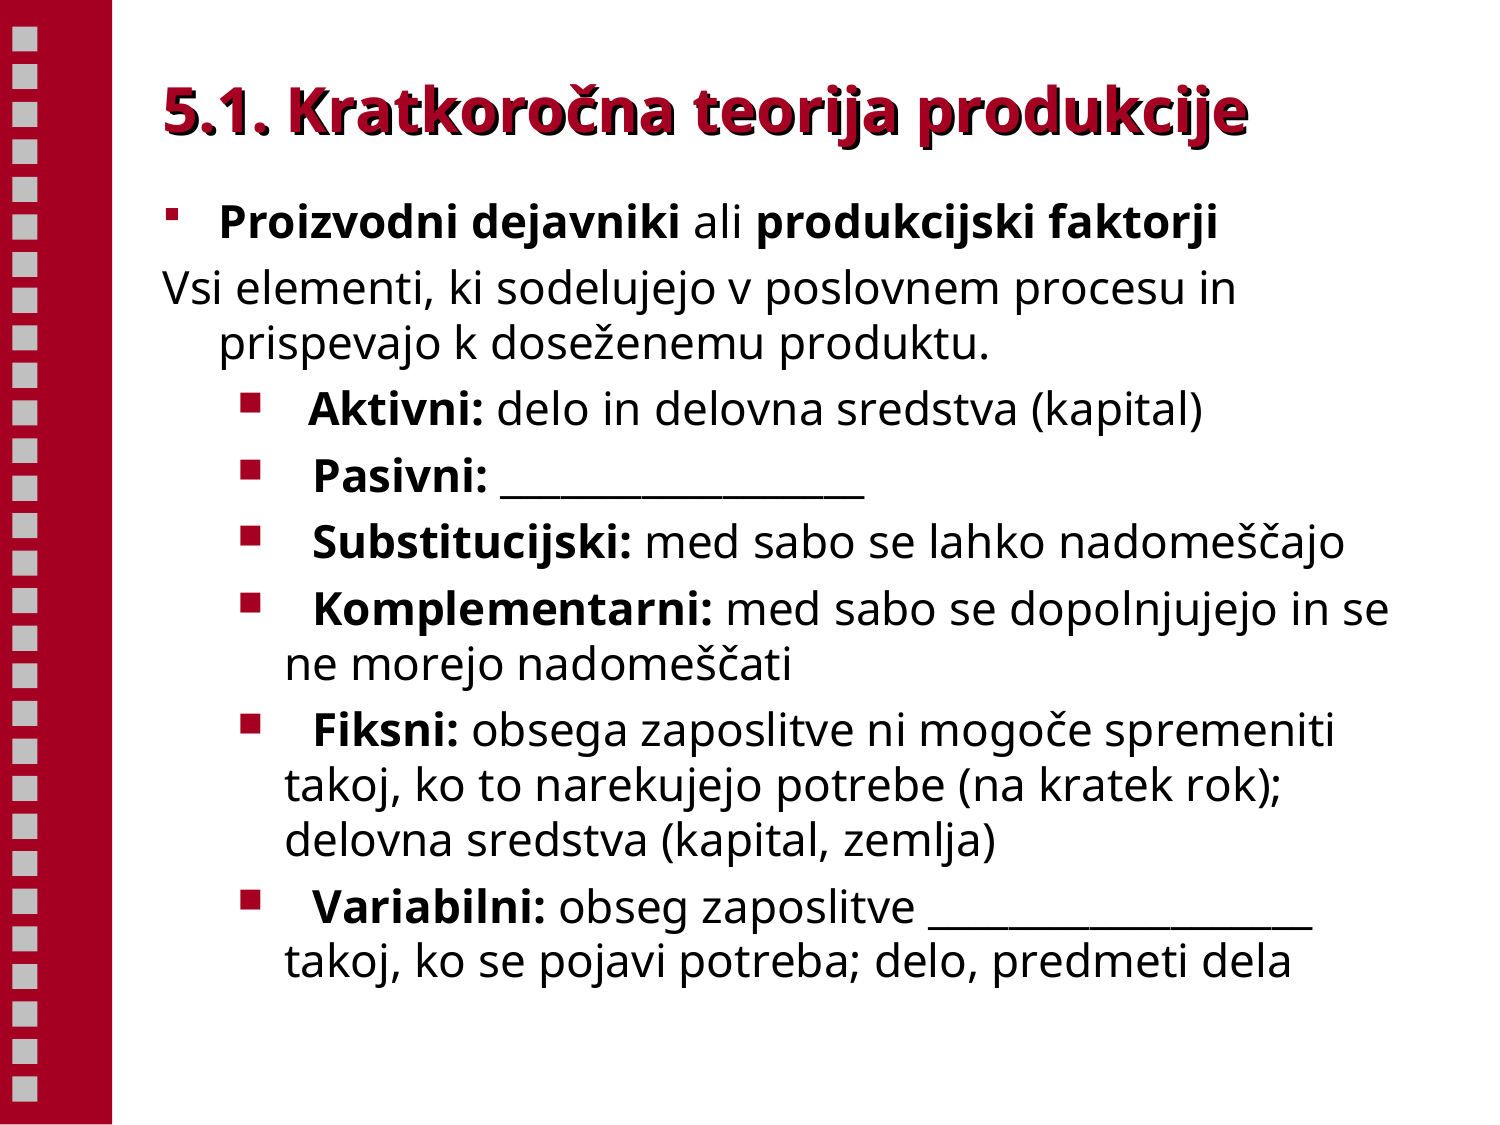

# 5.1. Kratkoročna teorija produkcije
Proizvodni dejavniki ali produkcijski faktorji
Vsi elementi, ki sodelujejo v poslovnem procesu in prispevajo k doseženemu produktu.
 Aktivni: delo in delovna sredstva (kapital)
	Pasivni: __________________
	Substitucijski: med sabo se lahko nadomeščajo
	Komplementarni: med sabo se dopolnjujejo in se ne morejo nadomeščati
	Fiksni: obsega zaposlitve ni mogoče spremeniti takoj, ko to narekujejo potrebe (na kratek rok); delovna sredstva (kapital, zemlja)
	Variabilni: obseg zaposlitve ___________________ takoj, ko se pojavi potreba; delo, predmeti dela